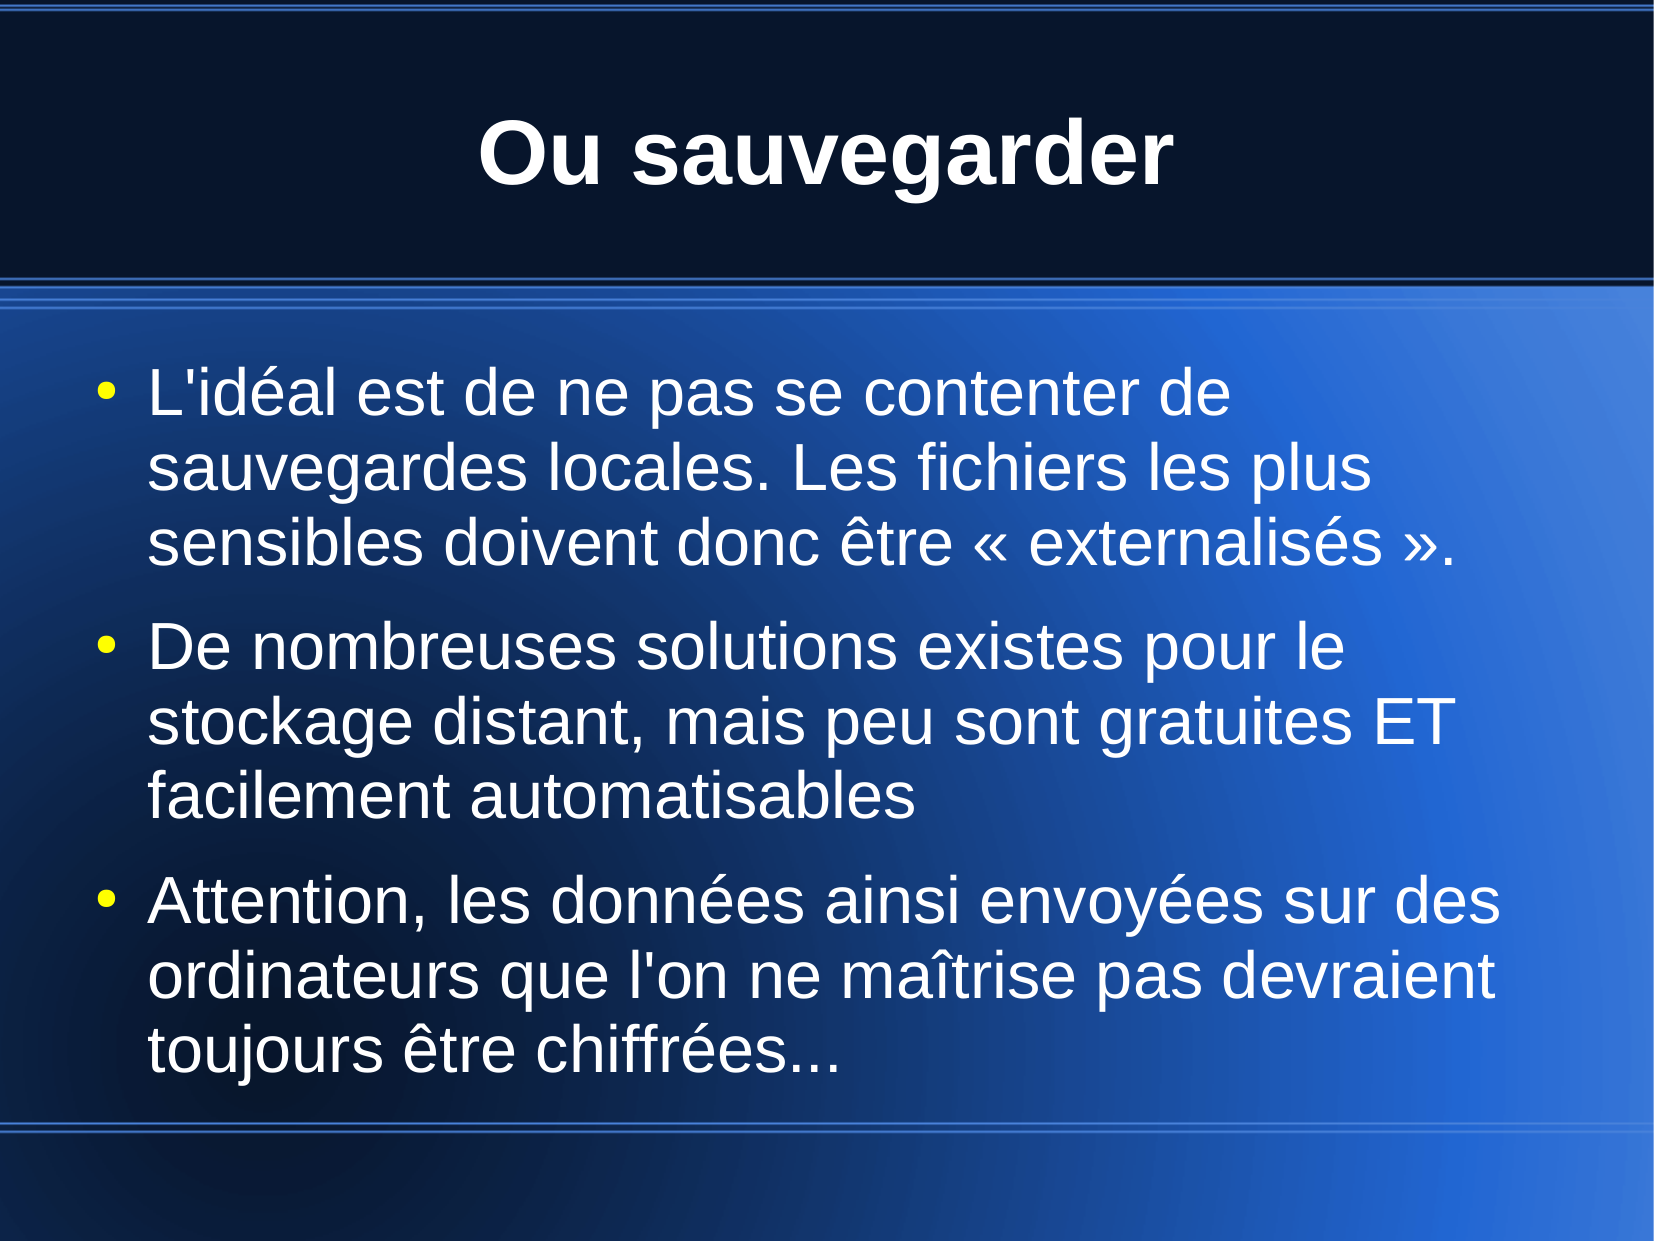

# Ou sauvegarder
L'idéal est de ne pas se contenter de sauvegardes locales. Les fichiers les plus sensibles doivent donc être « externalisés ».
De nombreuses solutions existes pour le stockage distant, mais peu sont gratuites ET facilement automatisables
Attention, les données ainsi envoyées sur des ordinateurs que l'on ne maîtrise pas devraient toujours être chiffrées...